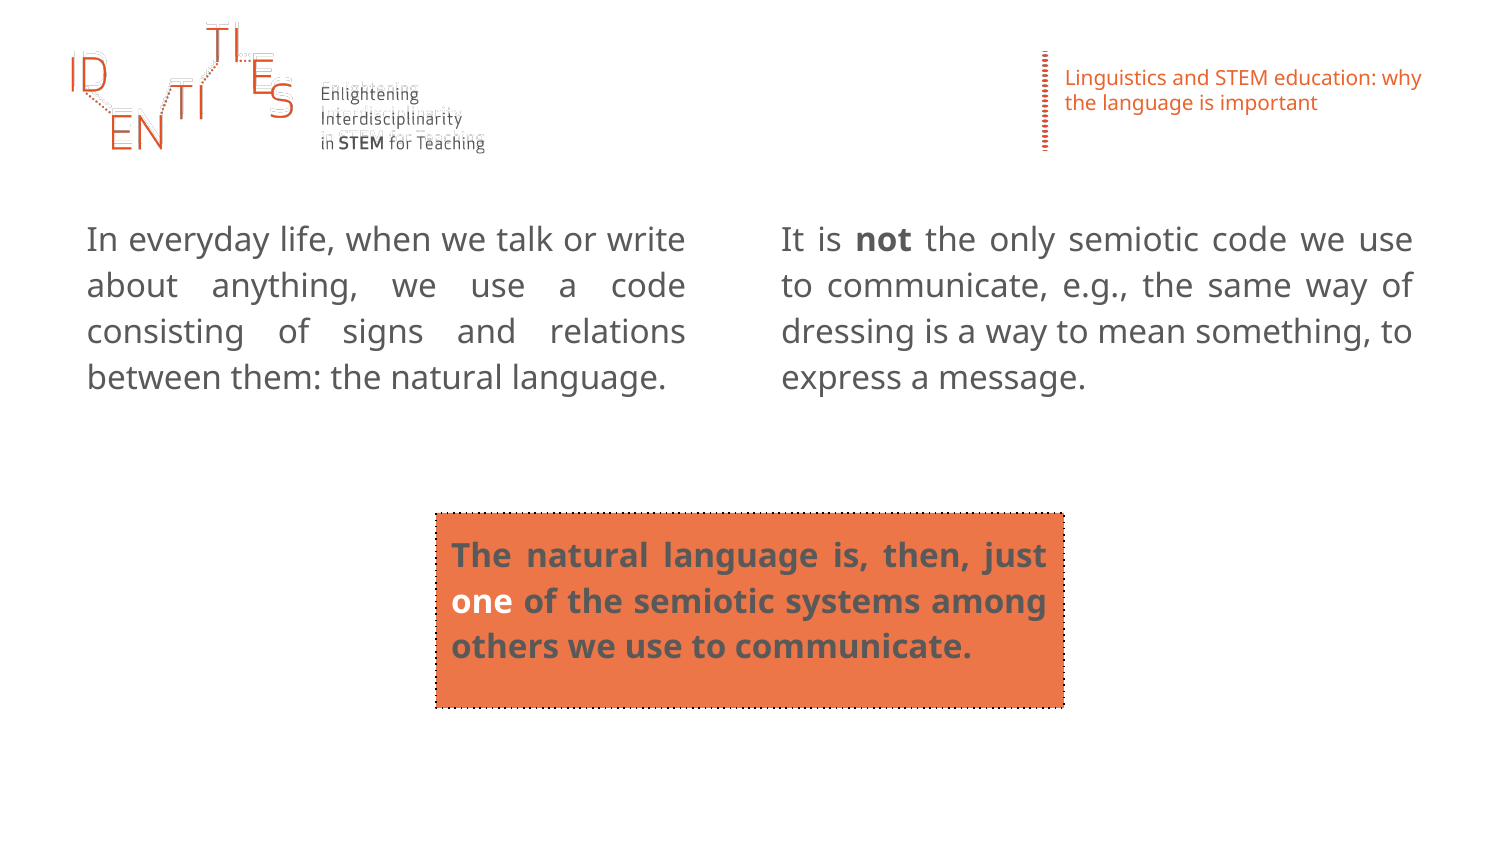

Linguistics and STEM education: why the language is important
It is not the only semiotic code we use to communicate, e.g., the same way of dressing is a way to mean something, to express a message.
# In everyday life, when we talk or write about anything, we use a code consisting of signs and relations between them: the natural language.
The natural language is, then, just one of the semiotic systems among others we use to communicate.